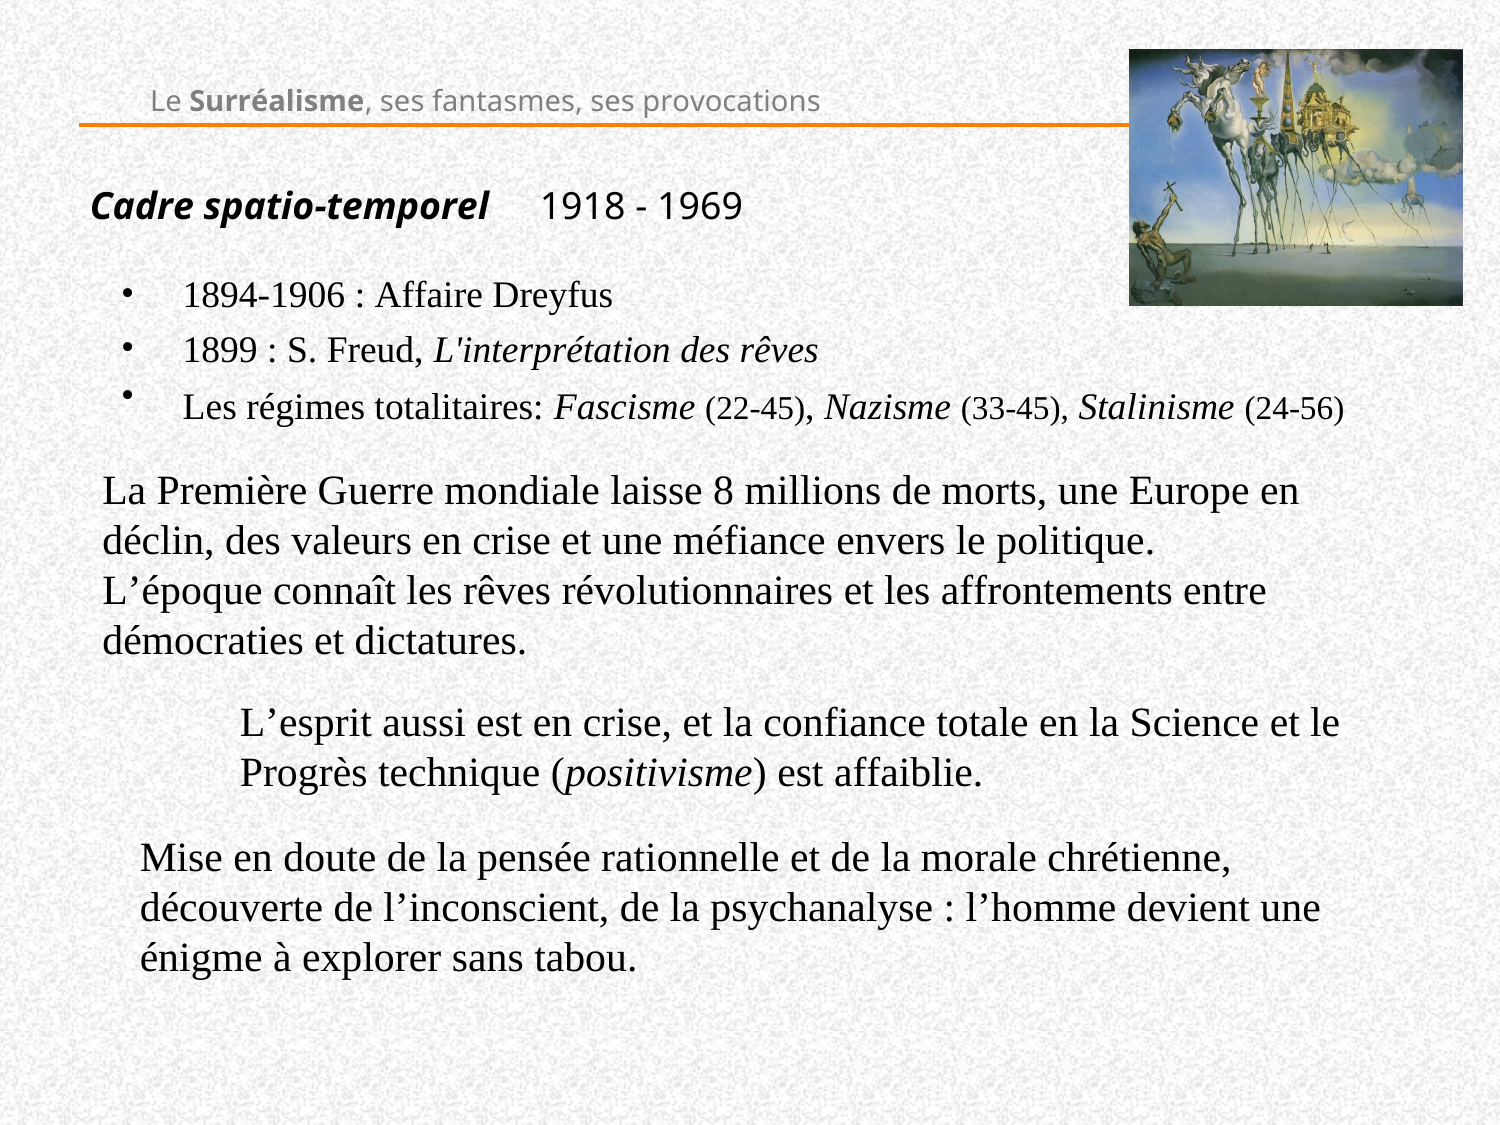

Le Surréalisme, ses fantasmes, ses provocations
Cadre spatio-temporel	1918 - 1969
1894-1906 : Affaire Dreyfus
1899 : S. Freud, L'interprétation des rêves
Les régimes totalitaires: Fascisme (22-45), Nazisme (33-45), Stalinisme (24-56)
La Première Guerre mondiale laisse 8 millions de morts, une Europe en déclin, des valeurs en crise et une méfiance envers le politique.
L’époque connaît les rêves révolutionnaires et les affrontements entre démocraties et dictatures.
L’esprit aussi est en crise, et la confiance totale en la Science et le Progrès technique (positivisme) est affaiblie.
Mise en doute de la pensée rationnelle et de la morale chrétienne, découverte de l’inconscient, de la psychanalyse : l’homme devient une énigme à explorer sans tabou.